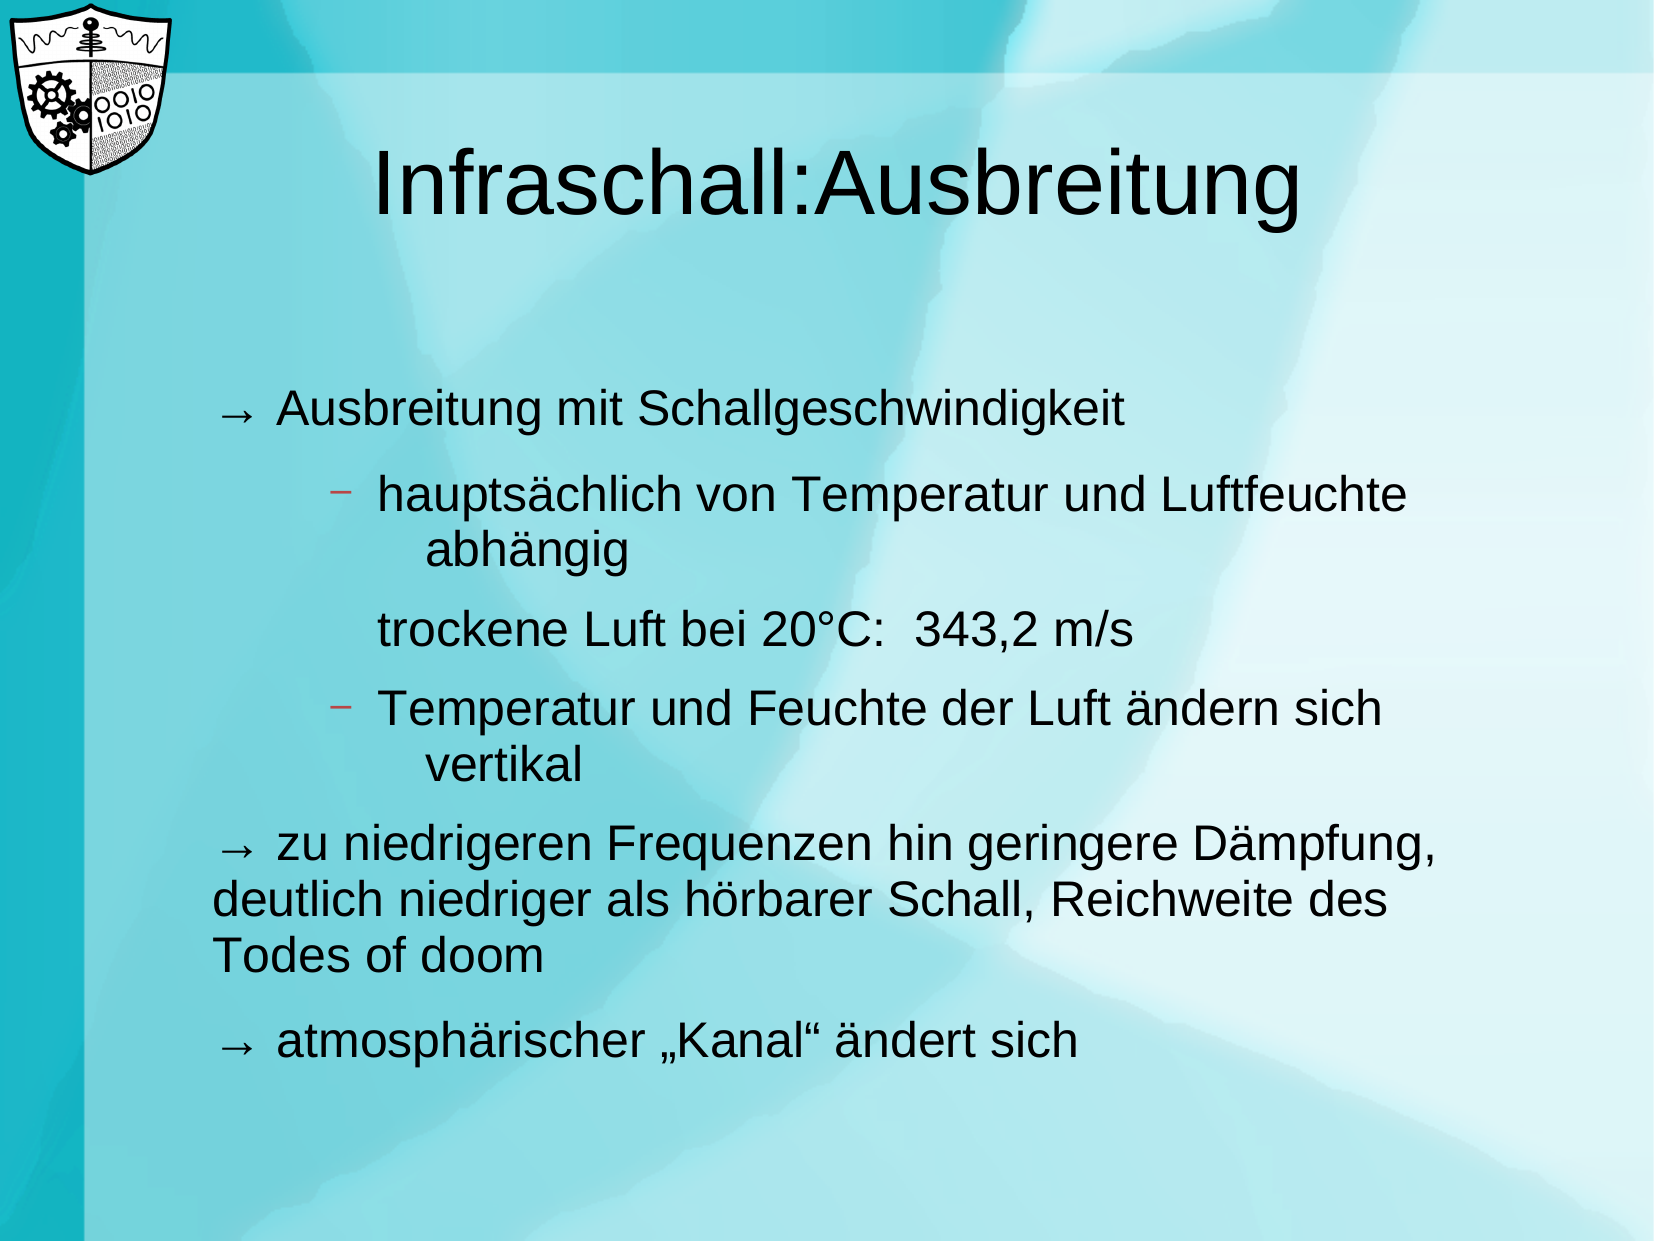

# Infraschall:Ausbreitung
→ Ausbreitung mit Schallgeschwindigkeit
hauptsächlich von Temperatur und Luftfeuchte abhängig
trockene Luft bei 20°C: 343,2 m/s
Temperatur und Feuchte der Luft ändern sich vertikal
→ zu niedrigeren Frequenzen hin geringere Dämpfung, deutlich niedriger als hörbarer Schall, Reichweite des Todes of doom
→ atmosphärischer „Kanal“ ändert sich